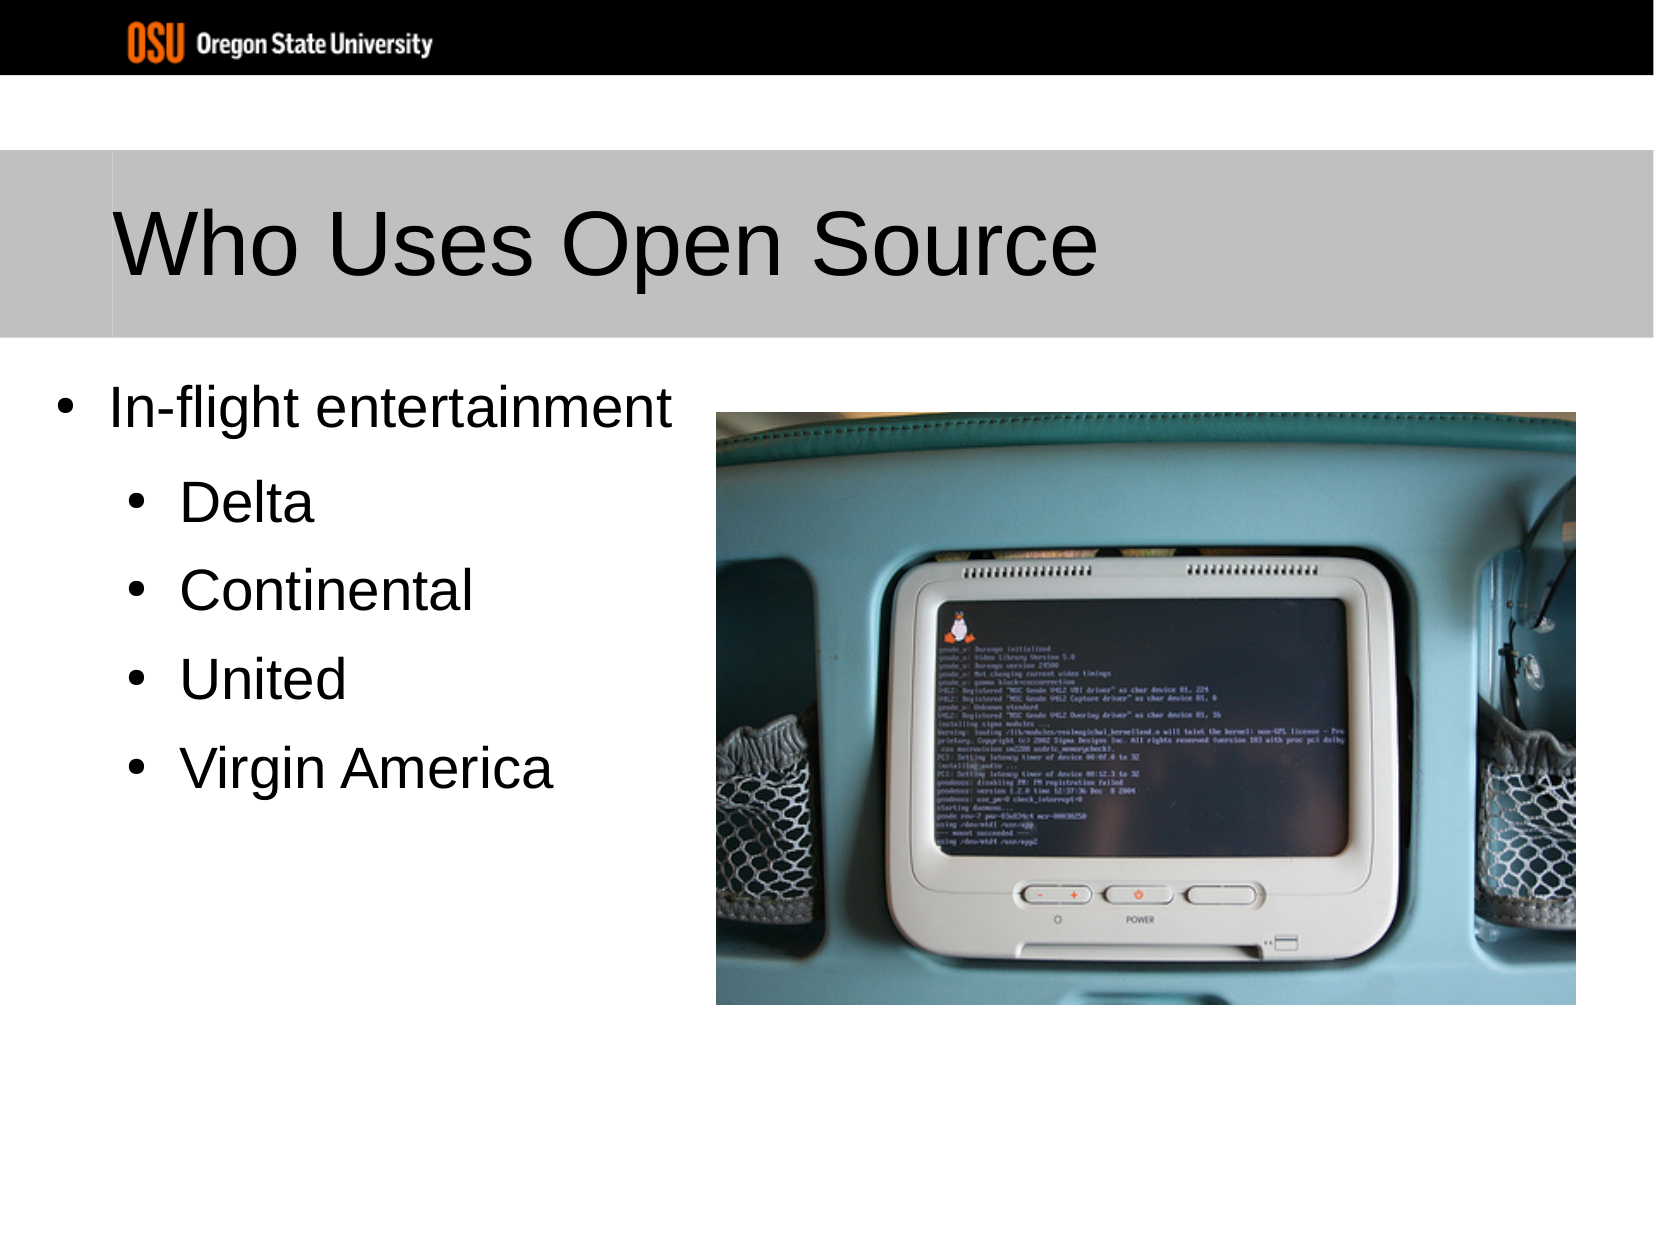

# Who Uses Open Source
In-flight entertainment
Delta
Continental
United
Virgin America